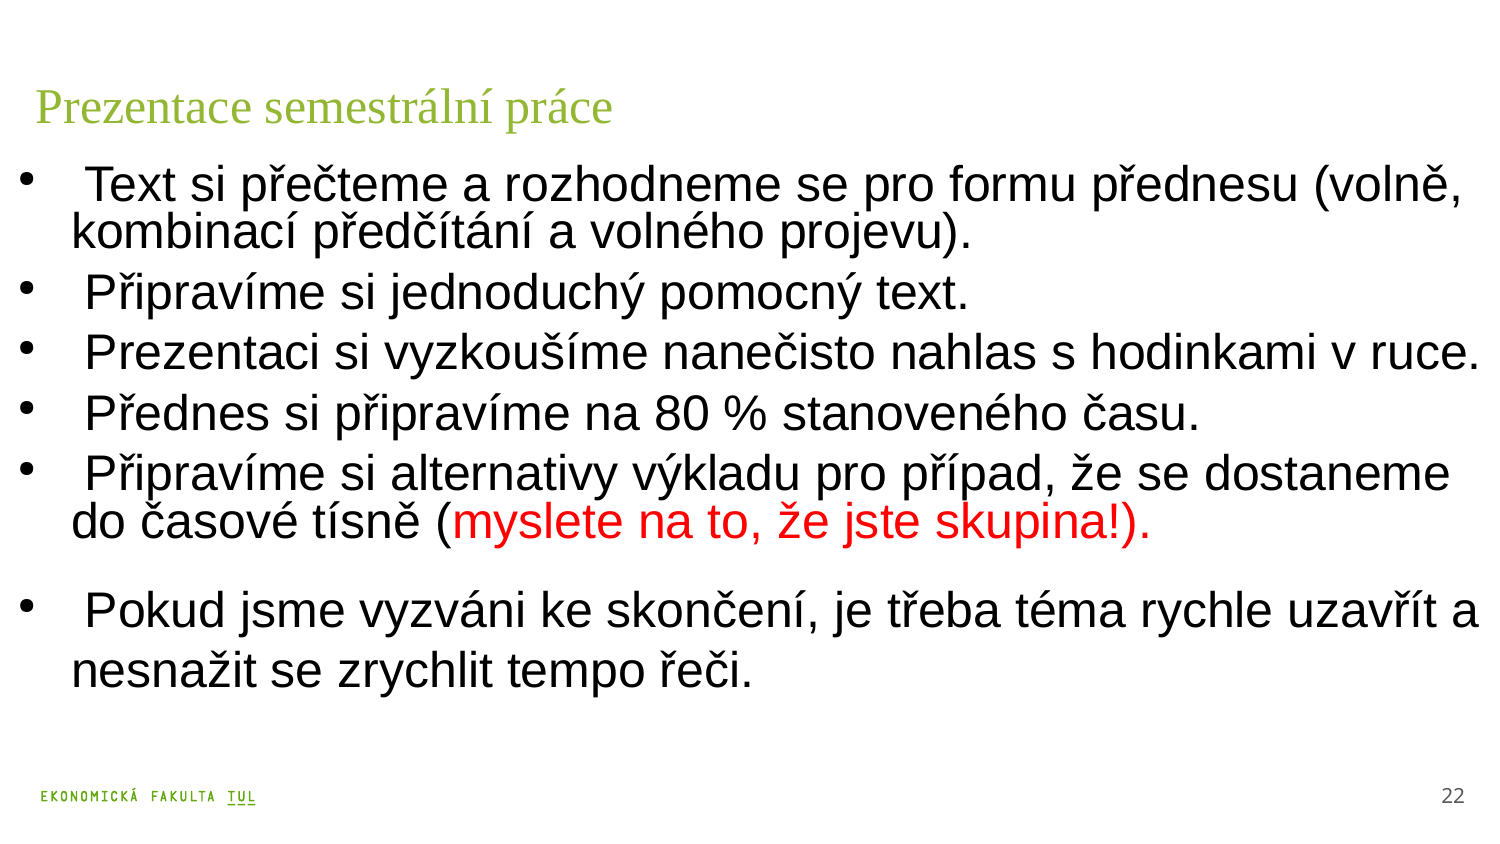

# Prezentace semestrální práce
 Text si přečteme a rozhodneme se pro formu přednesu (volně, kombinací předčítání a volného projevu).
 Připravíme si jednoduchý pomocný text.
 Prezentaci si vyzkoušíme nanečisto nahlas s hodinkami v ruce.
 Přednes si připravíme na 80 % stanoveného času.
 Připravíme si alternativy výkladu pro případ, že se dostaneme do časové tísně (myslete na to, že jste skupina!).
 Pokud jsme vyzváni ke skončení, je třeba téma rychle uzavřít a nesnažit se zrychlit tempo řeči.
22